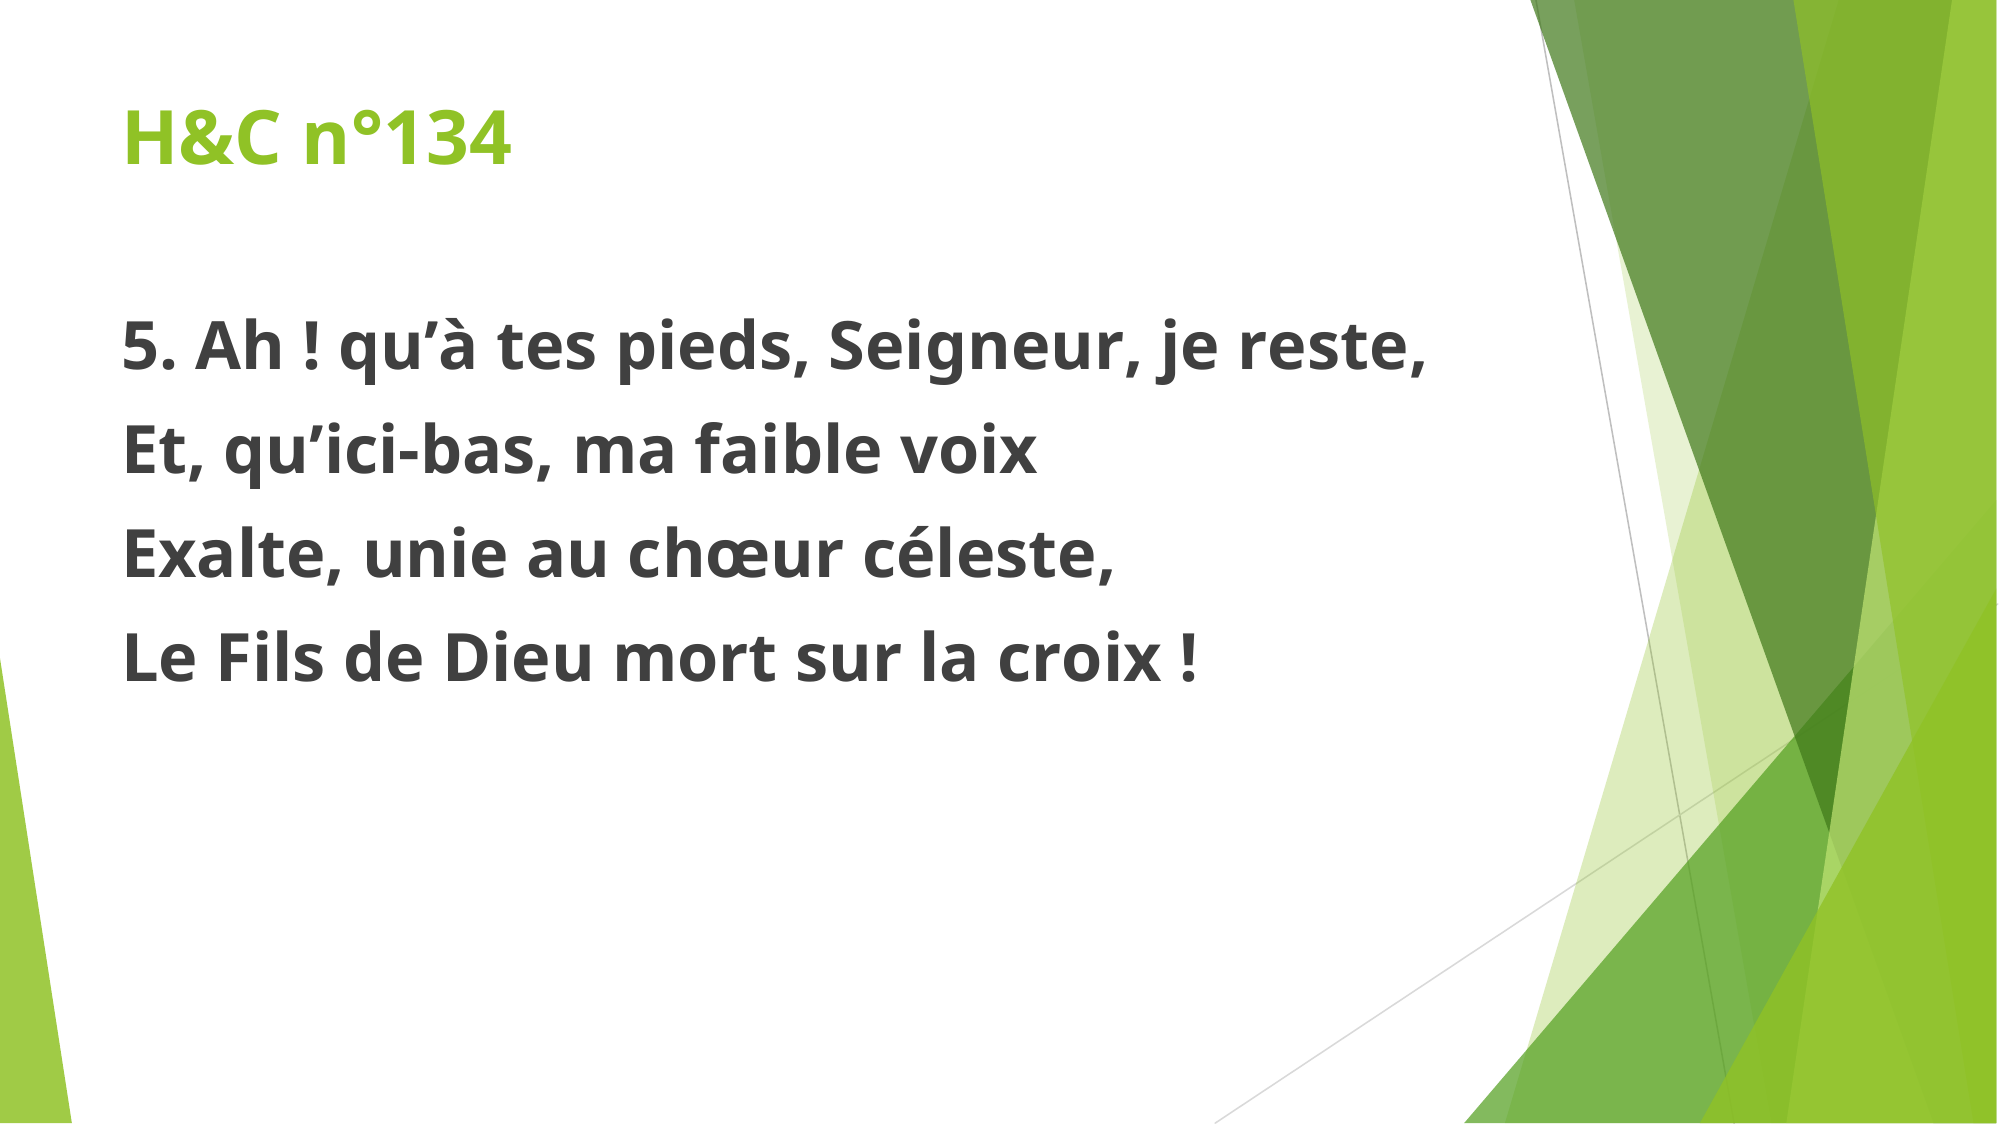

H&C n°134
5. Ah ! qu’à tes pieds, Seigneur, je reste,
Et, qu’ici-bas, ma faible voix
Exalte, unie au chœur céleste,
Le Fils de Dieu mort sur la croix !